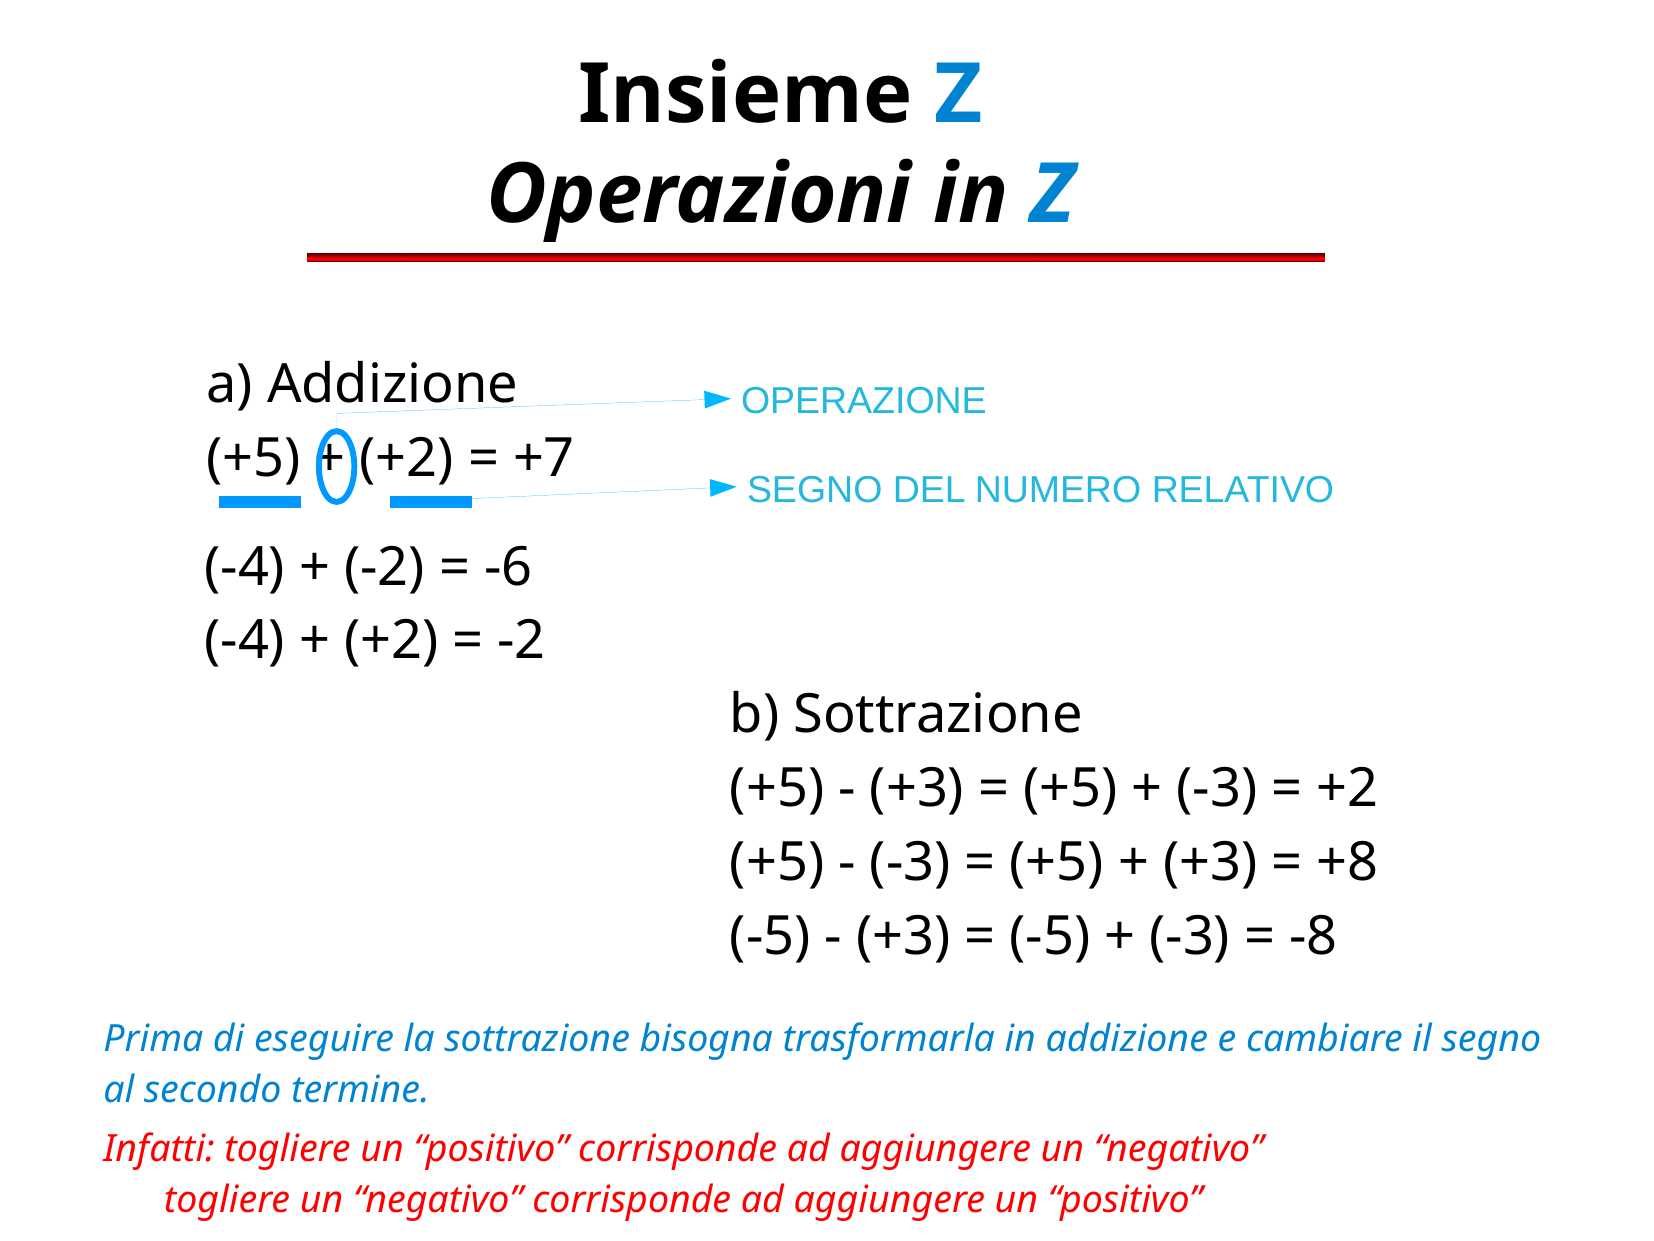

# Insieme Z Operazioni in Z
a) Addizione
(+5) + (+2) = +7
OPERAZIONE
SEGNO DEL NUMERO RELATIVO
(-4) + (-2) = -6
(-4) + (+2) = -2
b) Sottrazione
(+5) - (+3) = (+5) + (-3) = +2
(+5) - (-3) = (+5) + (+3) = +8
(-5) - (+3) = (-5) + (-3) = -8
Prima di eseguire la sottrazione bisogna trasformarla in addizione e cambiare il segno al secondo termine.
Infatti: togliere un “positivo” corrisponde ad aggiungere un “negativo”
togliere un “negativo” corrisponde ad aggiungere un “positivo”